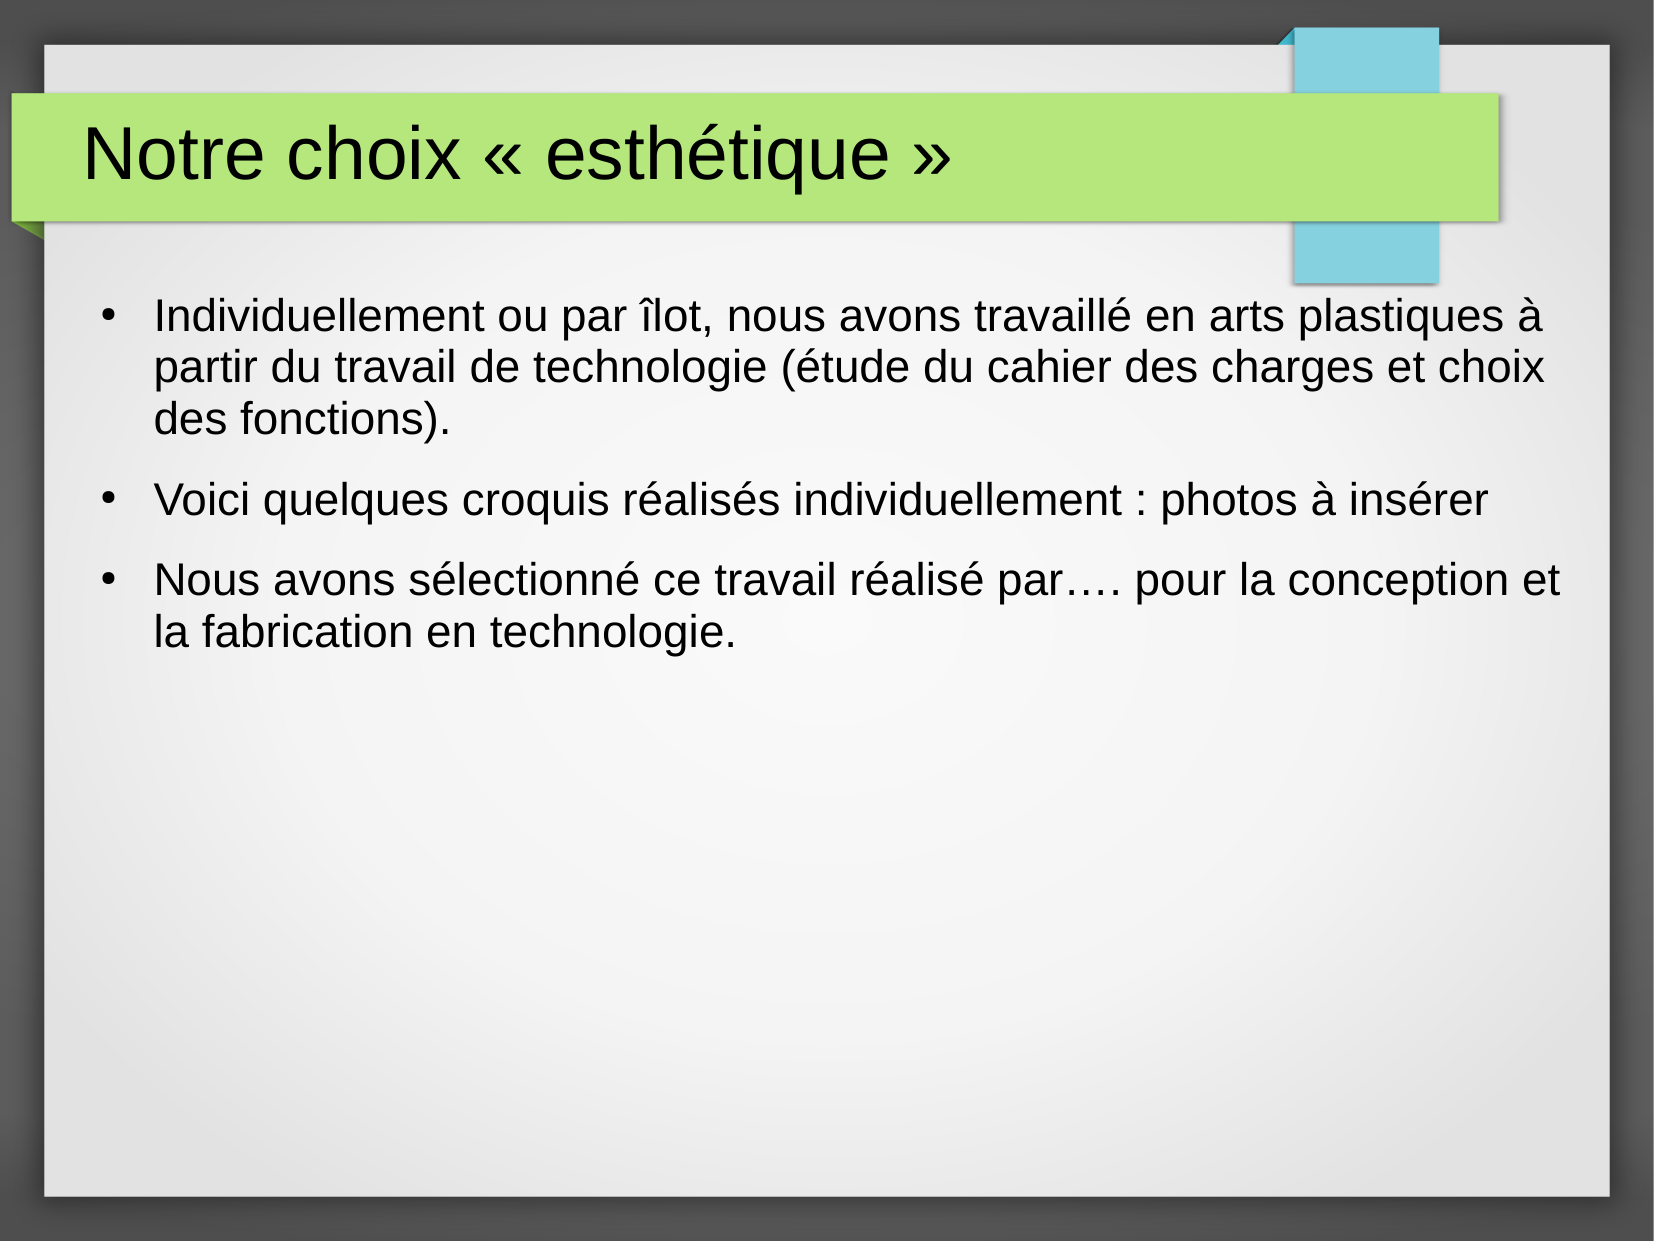

# Notre choix « esthétique »
Individuellement ou par îlot, nous avons travaillé en arts plastiques à partir du travail de technologie (étude du cahier des charges et choix des fonctions).
Voici quelques croquis réalisés individuellement : photos à insérer
Nous avons sélectionné ce travail réalisé par…. pour la conception et la fabrication en technologie.